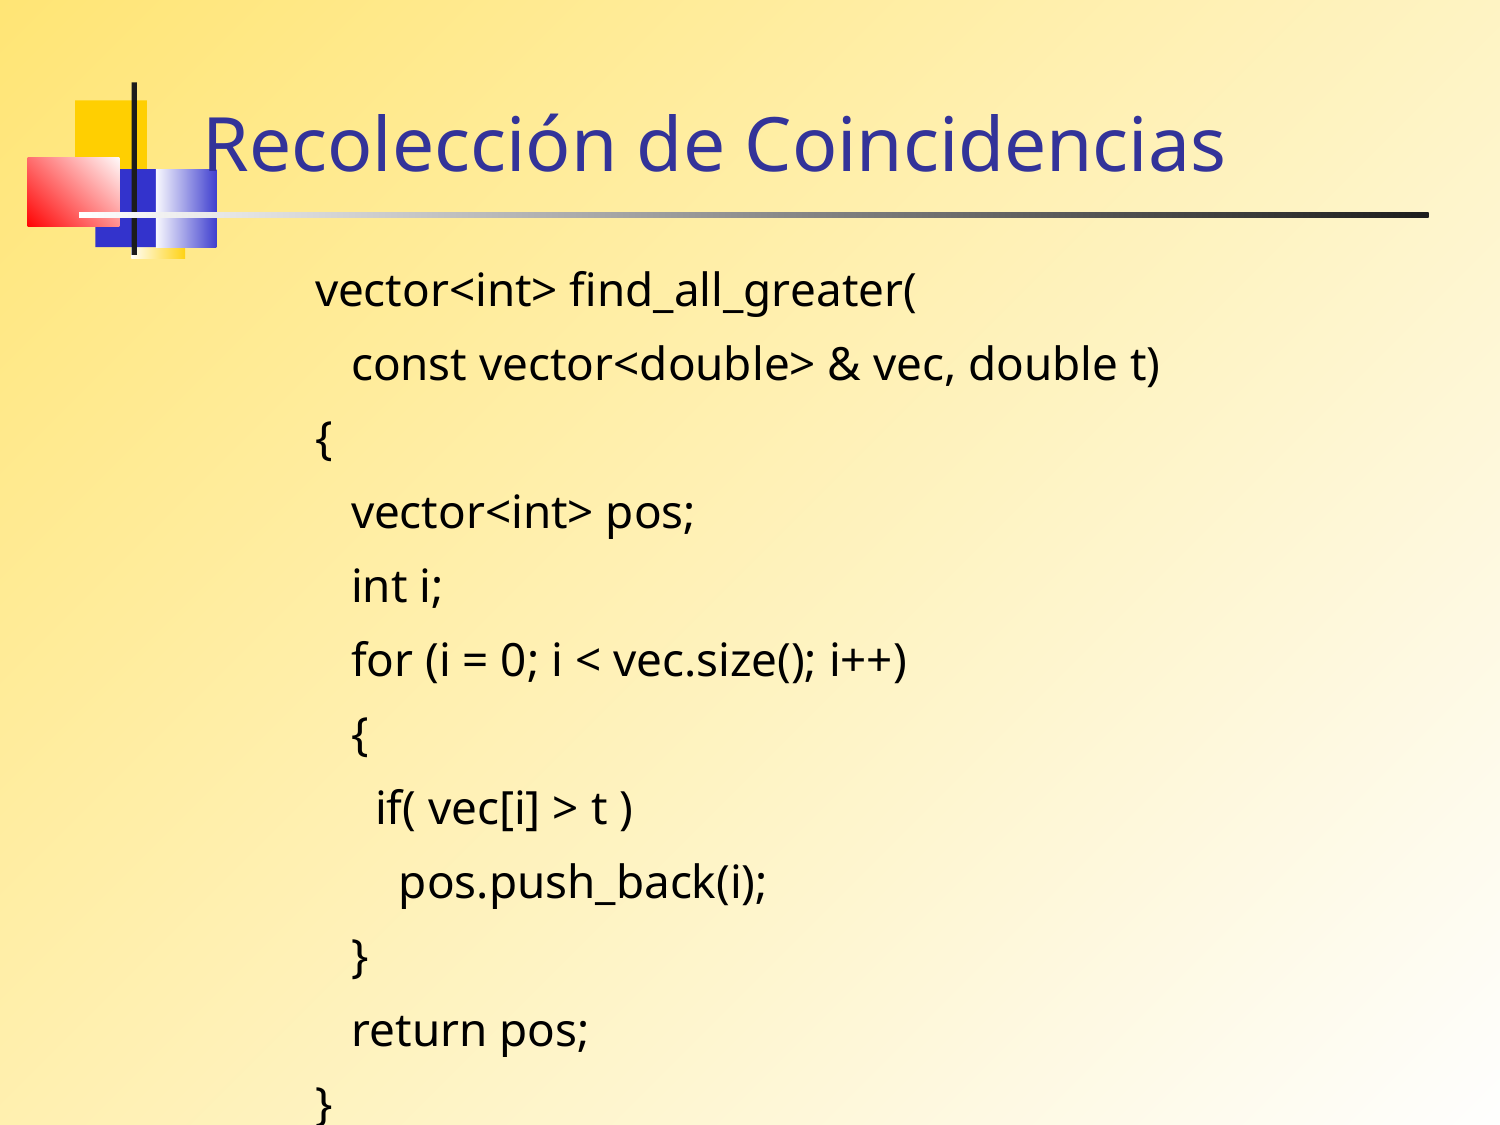

# Recolección de Coincidencias
vector<int> find_all_greater(
 const vector<double> & vec, double t)‏
{
 vector<int> pos;
 int i;
 for (i = 0; i < vec.size(); i++)‏
 {
 if( vec[i] > t )‏
 pos.push_back(i);
 }
 return pos;
}
// source: Cay Horstmann